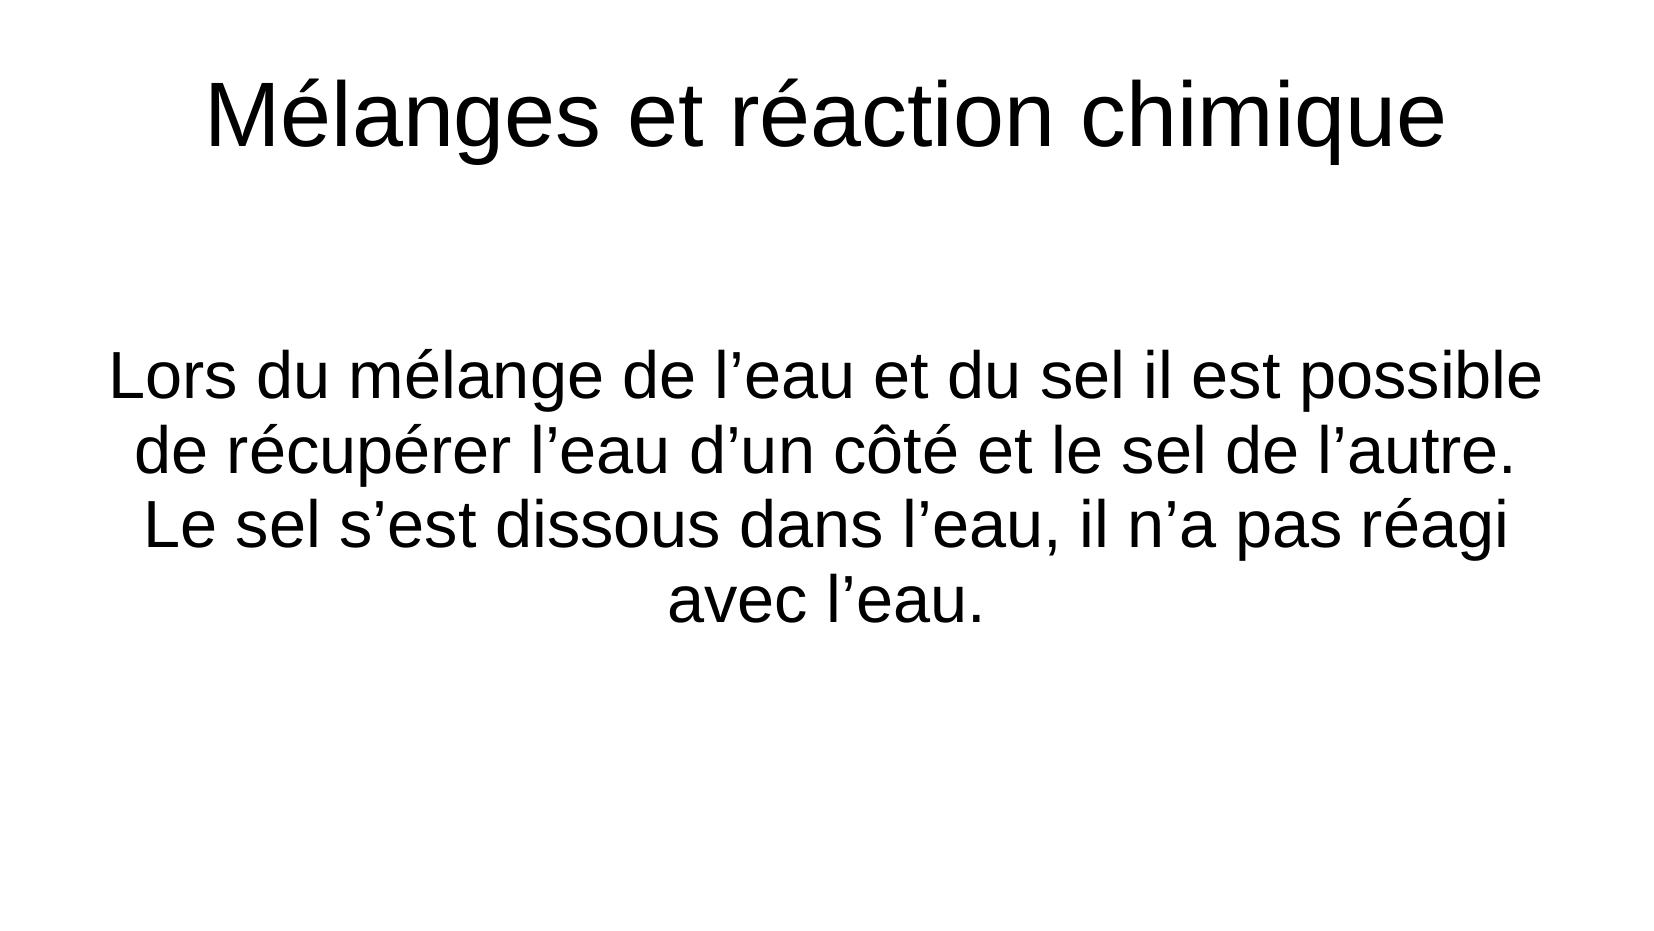

# Mélanges et réaction chimique
Lors du mélange de l’eau et du sel il est possible de récupérer l’eau d’un côté et le sel de l’autre.
Le sel s’est dissous dans l’eau, il n’a pas réagi avec l’eau.